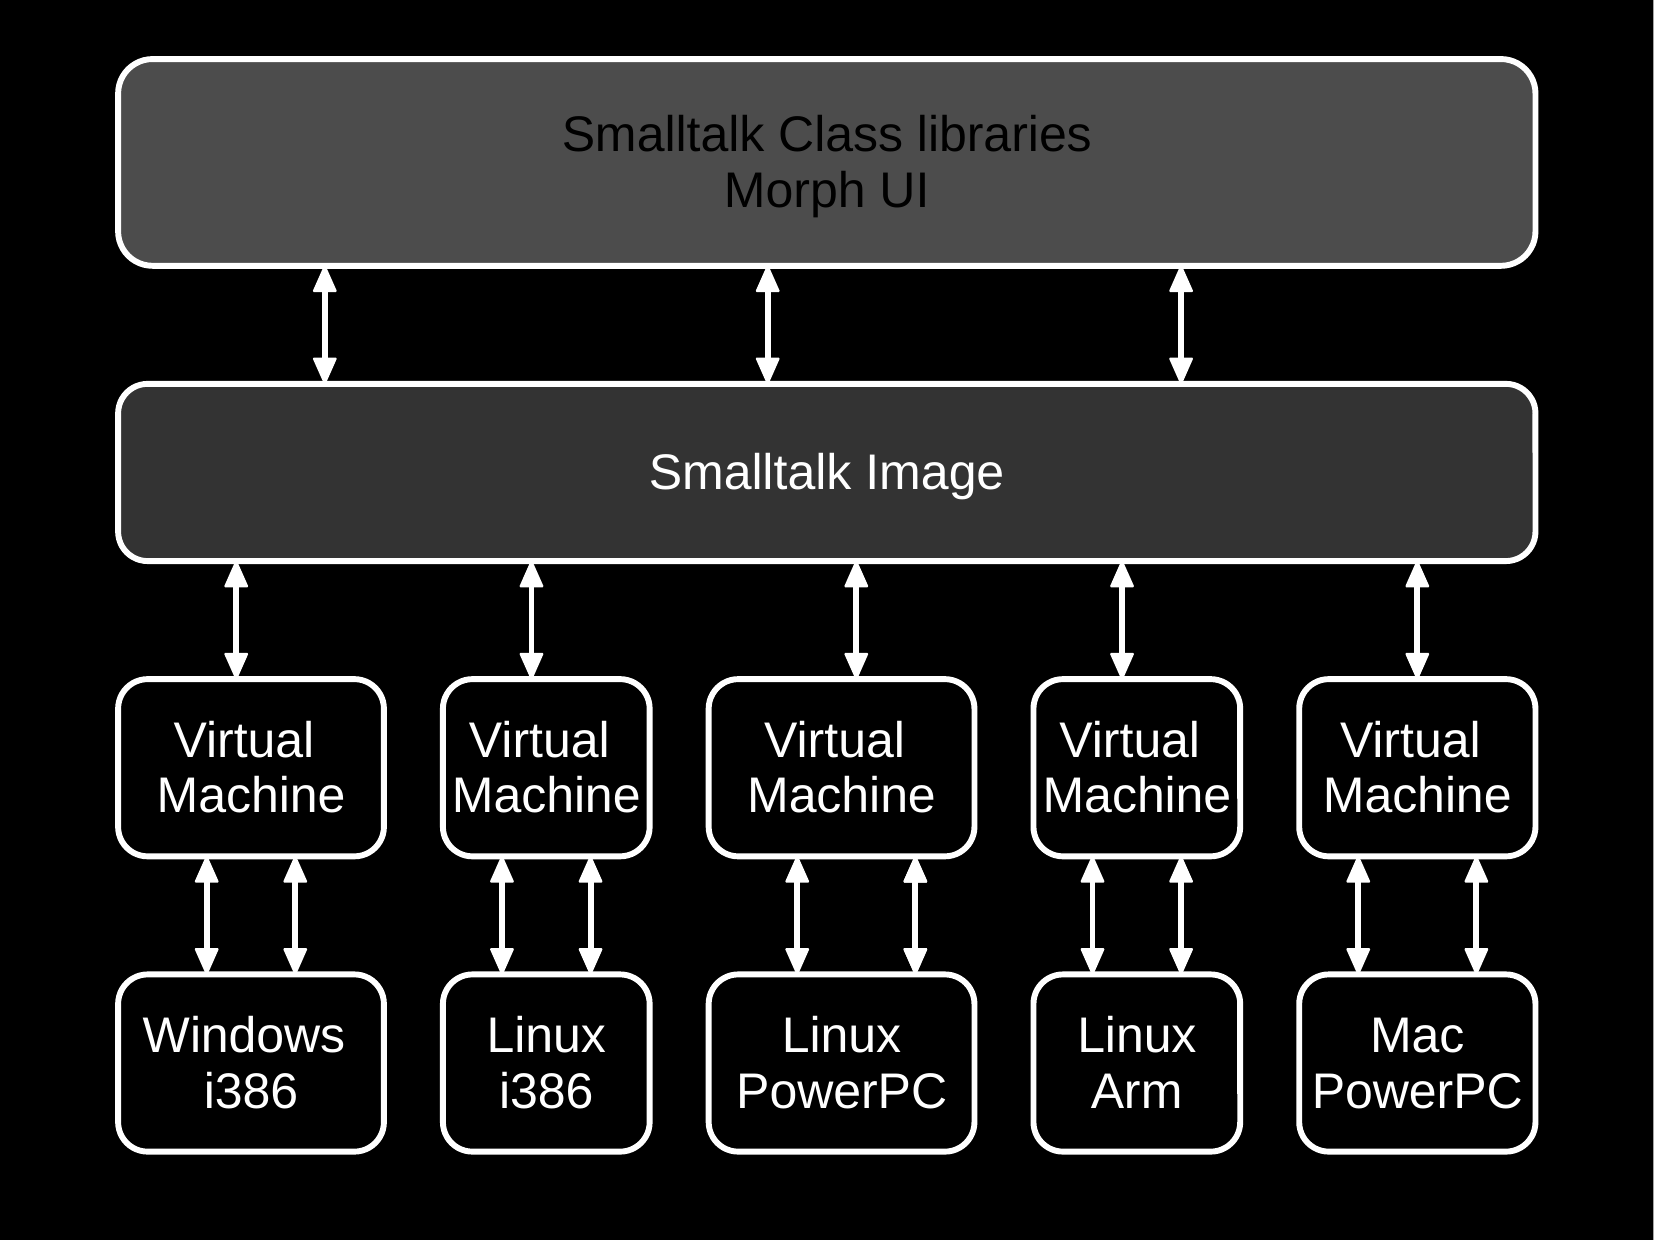

Smalltalk Class libraries
Morph UI
Smalltalk Image
Virtual
Machine
Virtual
Machine
Virtual
Machine
Virtual
Machine
Virtual
Machine
Windows
i386
Linux
i386
Linux
PowerPC
Linux
Arm
Mac
PowerPC